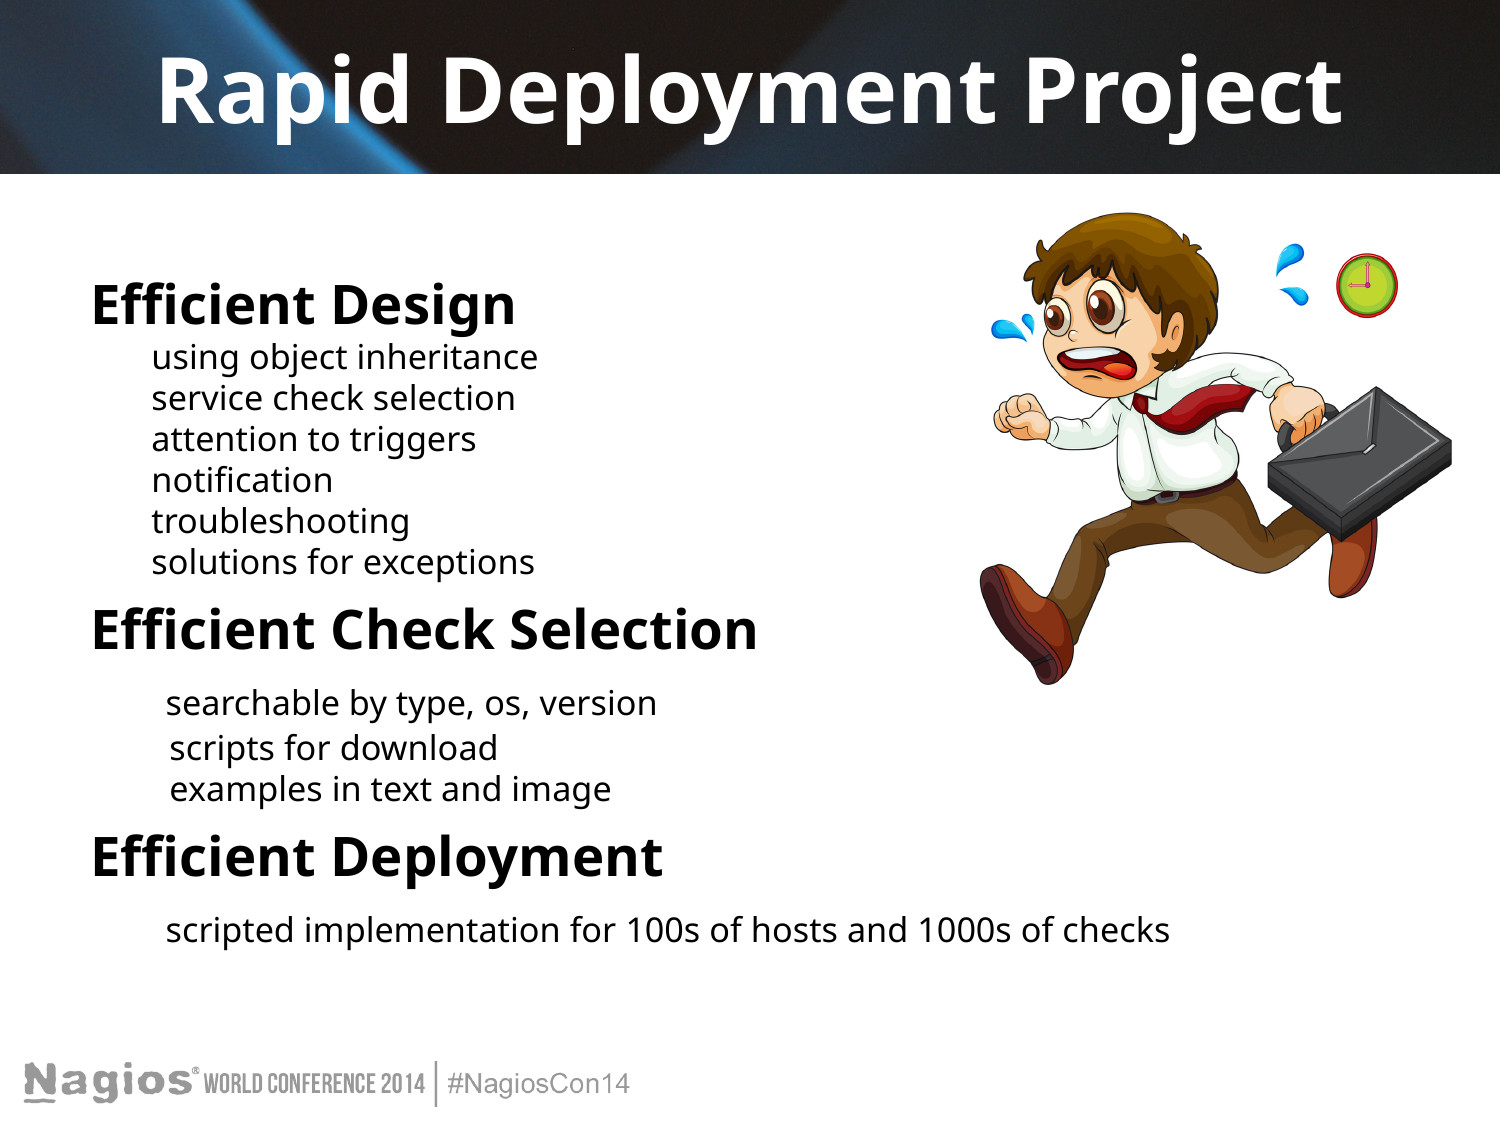

# Rapid Deployment Project
Efficient Design
using object inheritance
service check selection
attention to triggers
notification
troubleshooting
solutions for exceptions
Efficient Check Selection
 searchable by type, os, version
 scripts for download
 examples in text and image
Efficient Deployment
 scripted implementation for 100s of hosts and 1000s of checks